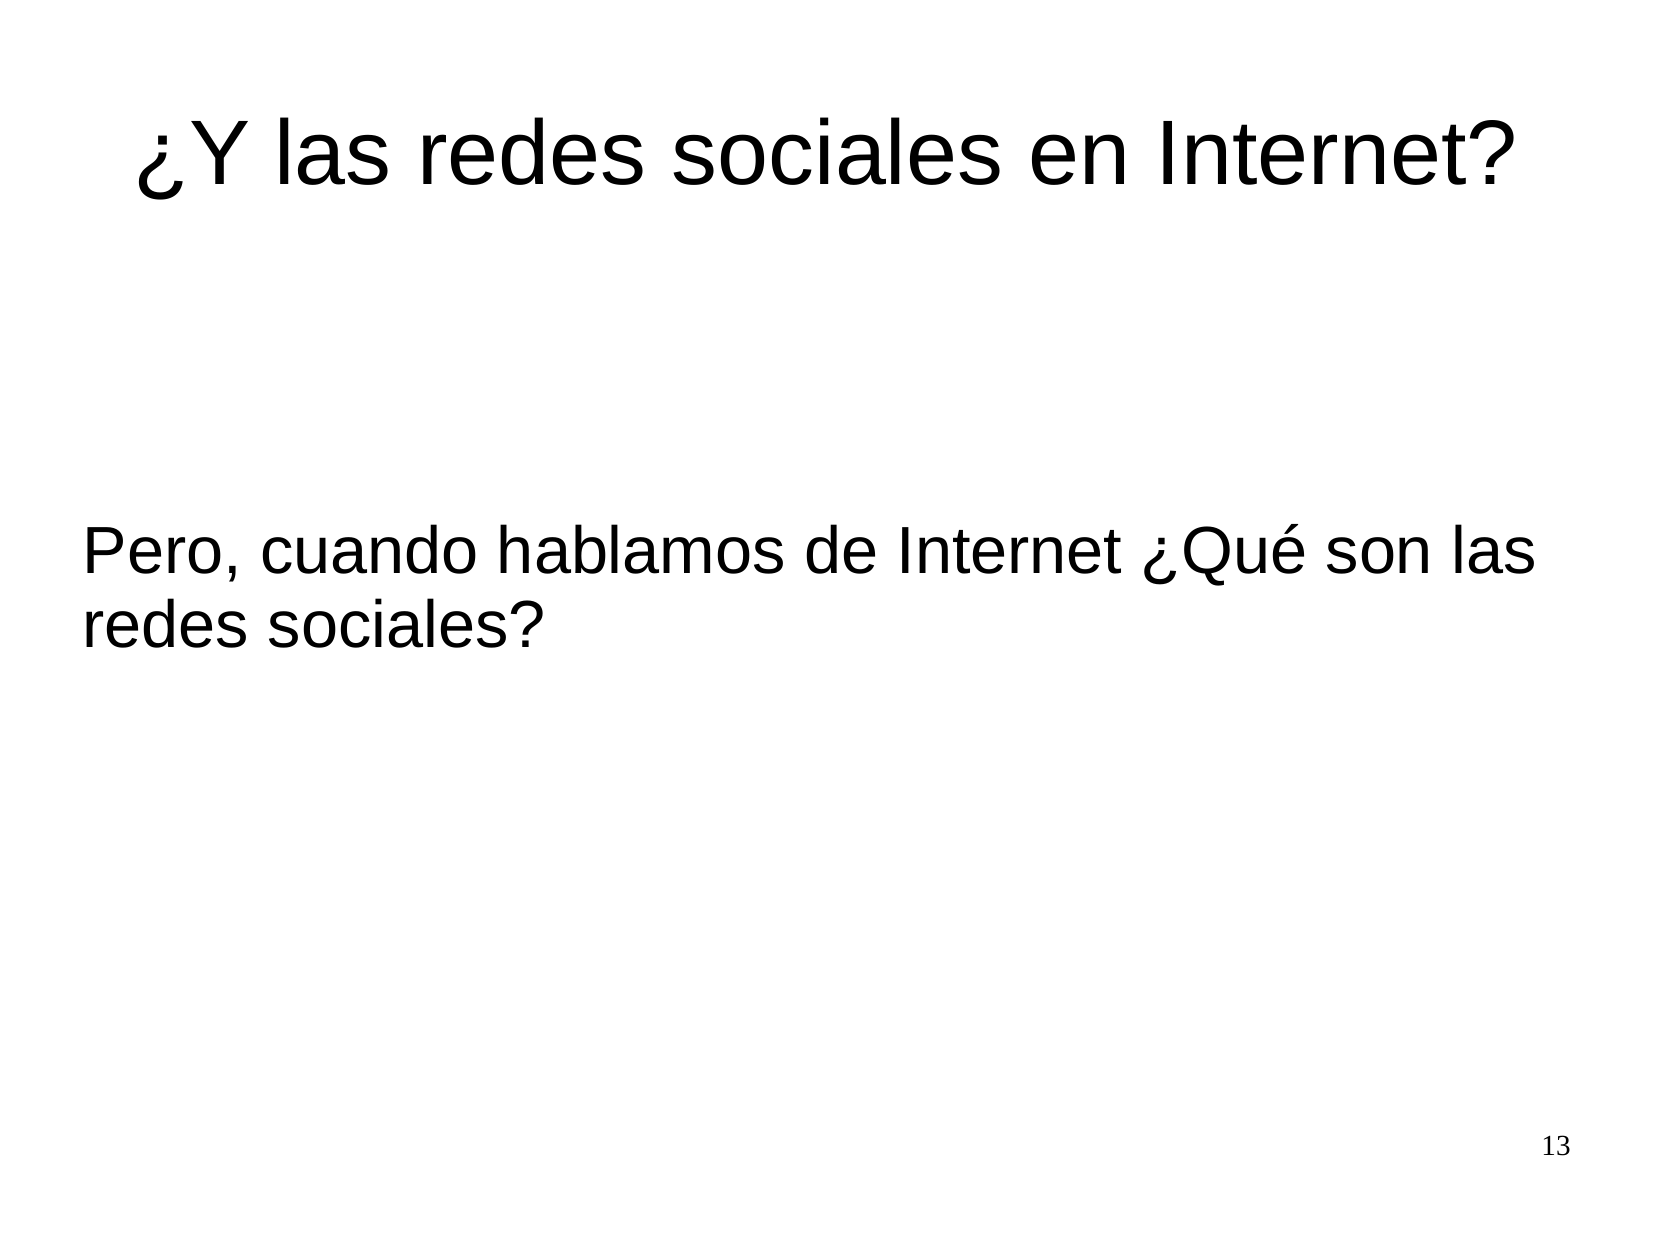

¿Y las redes sociales en Internet?
# Pero, cuando hablamos de Internet ¿Qué son las redes sociales?
13